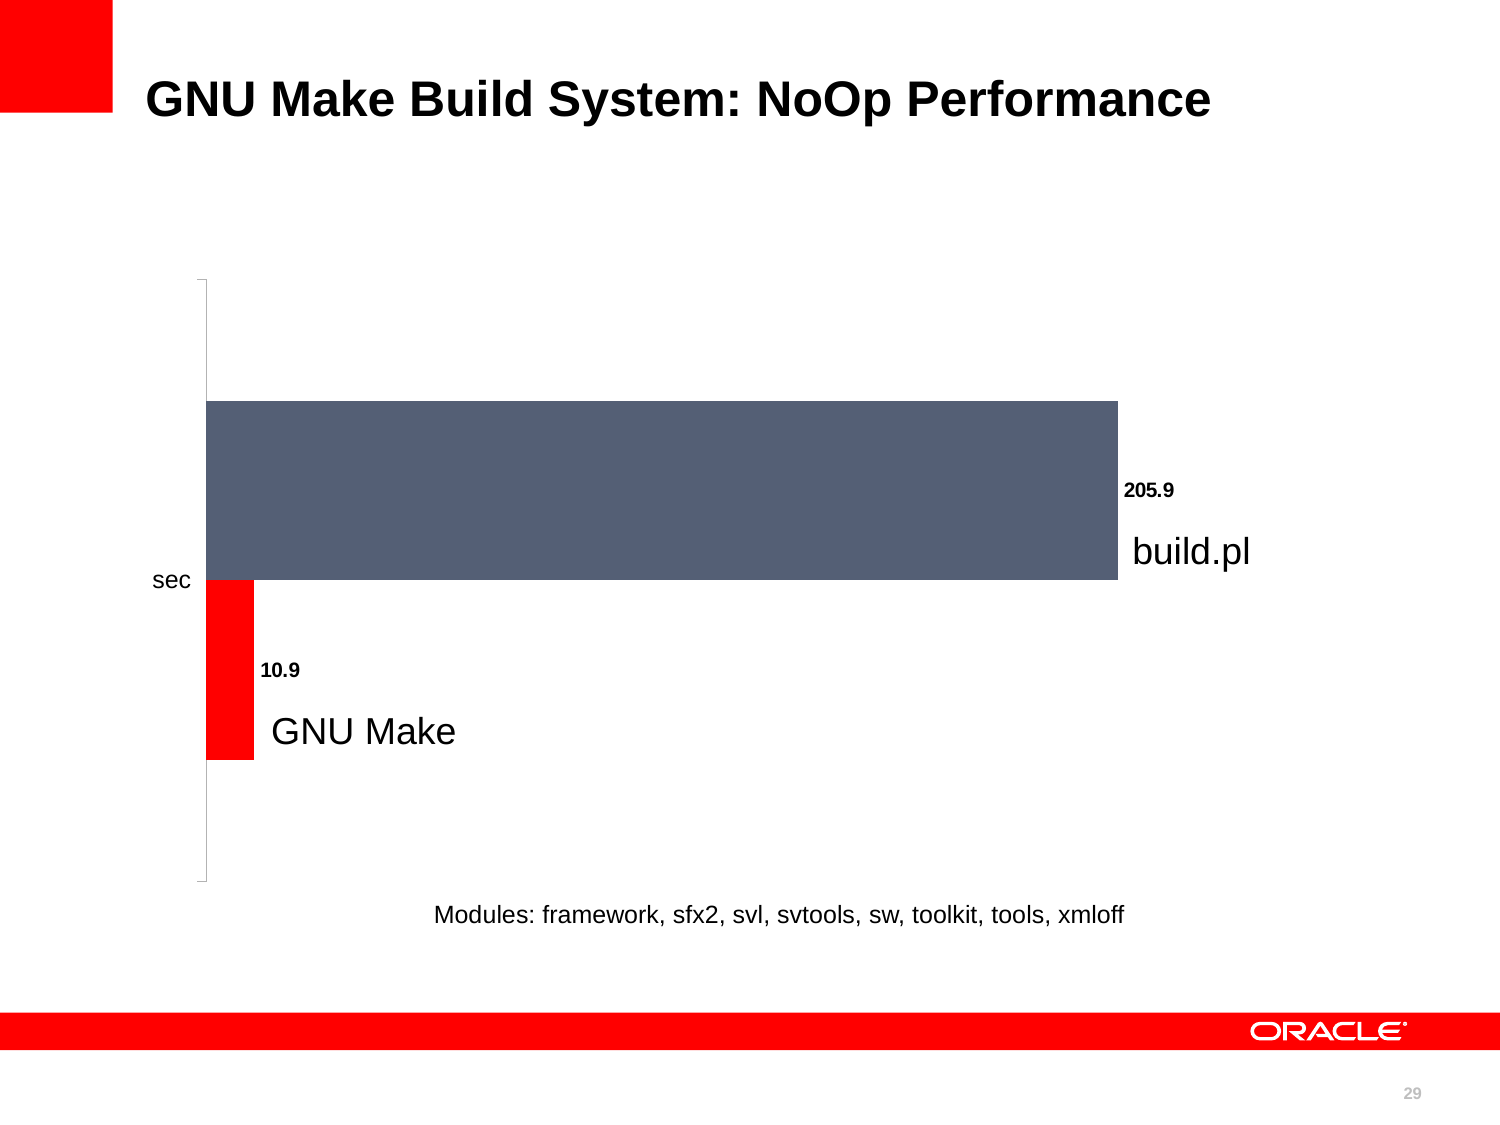

# GNU Make Build System: NoOp Performance
### Chart
| Category | GNU Make | build.pl |
|---|---|---|
| sec | 10.9 | 205.9 |build.pl
GNU Make
Modules: framework, sfx2, svl, svtools, sw, toolkit, tools, xmloff